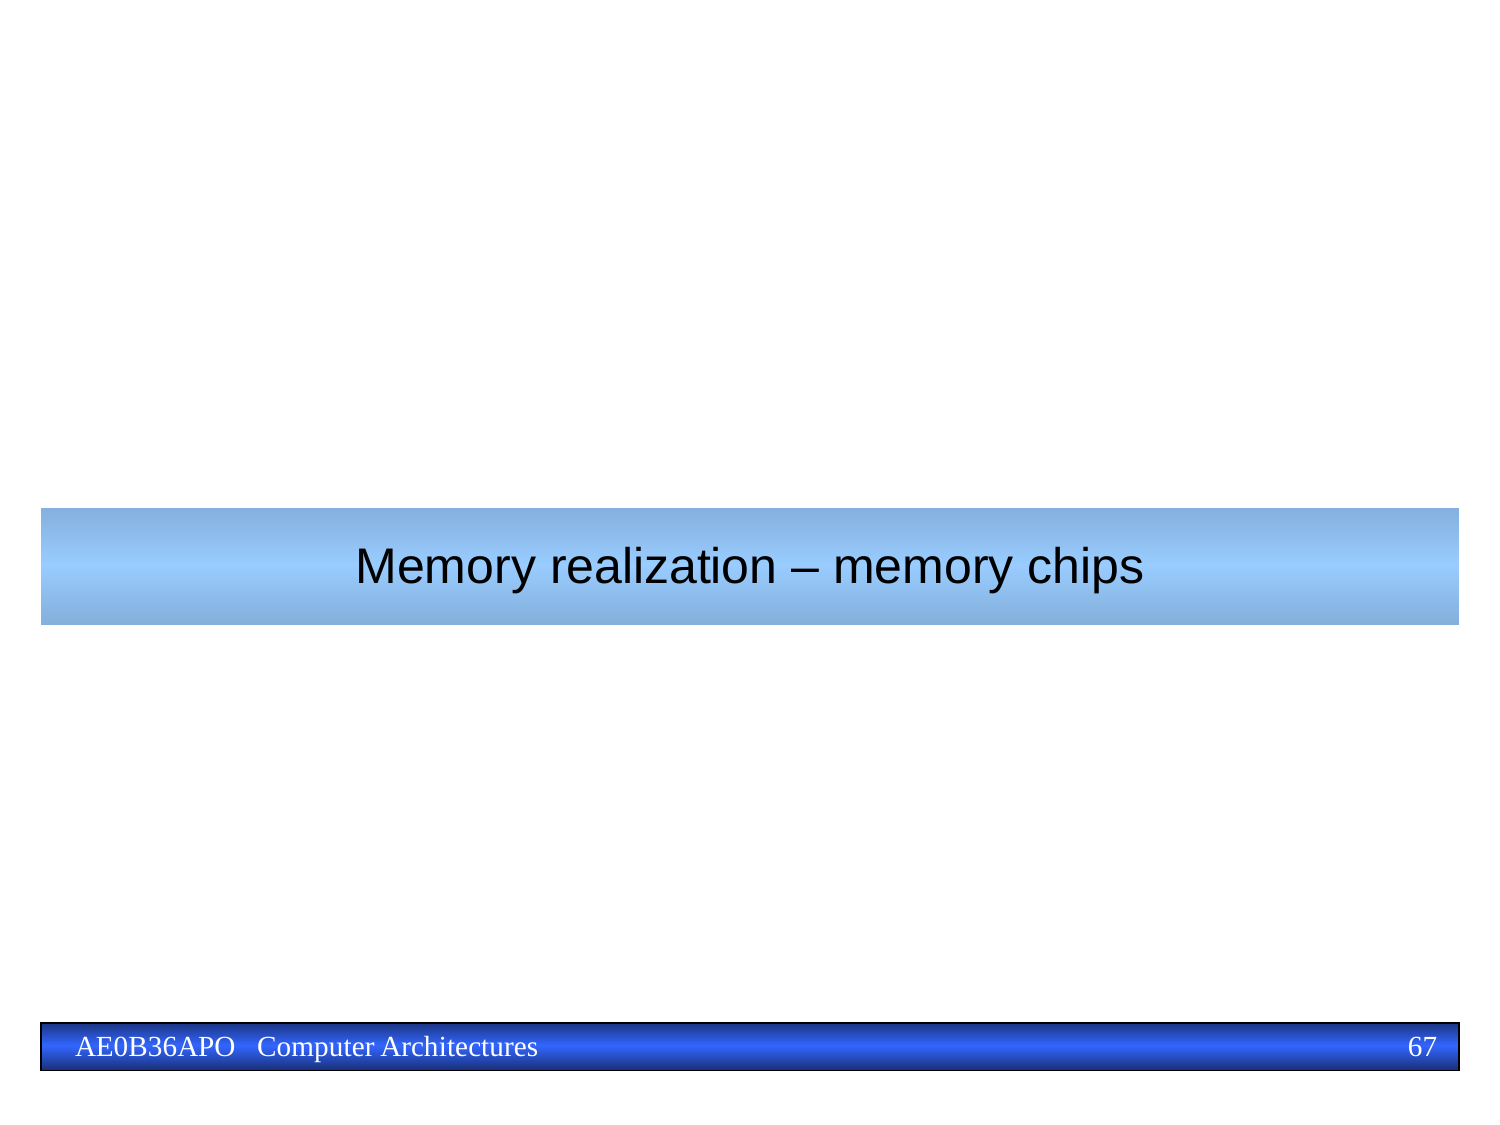

# Memory realization – memory chips
AE0B36APO Computer Architectures
67